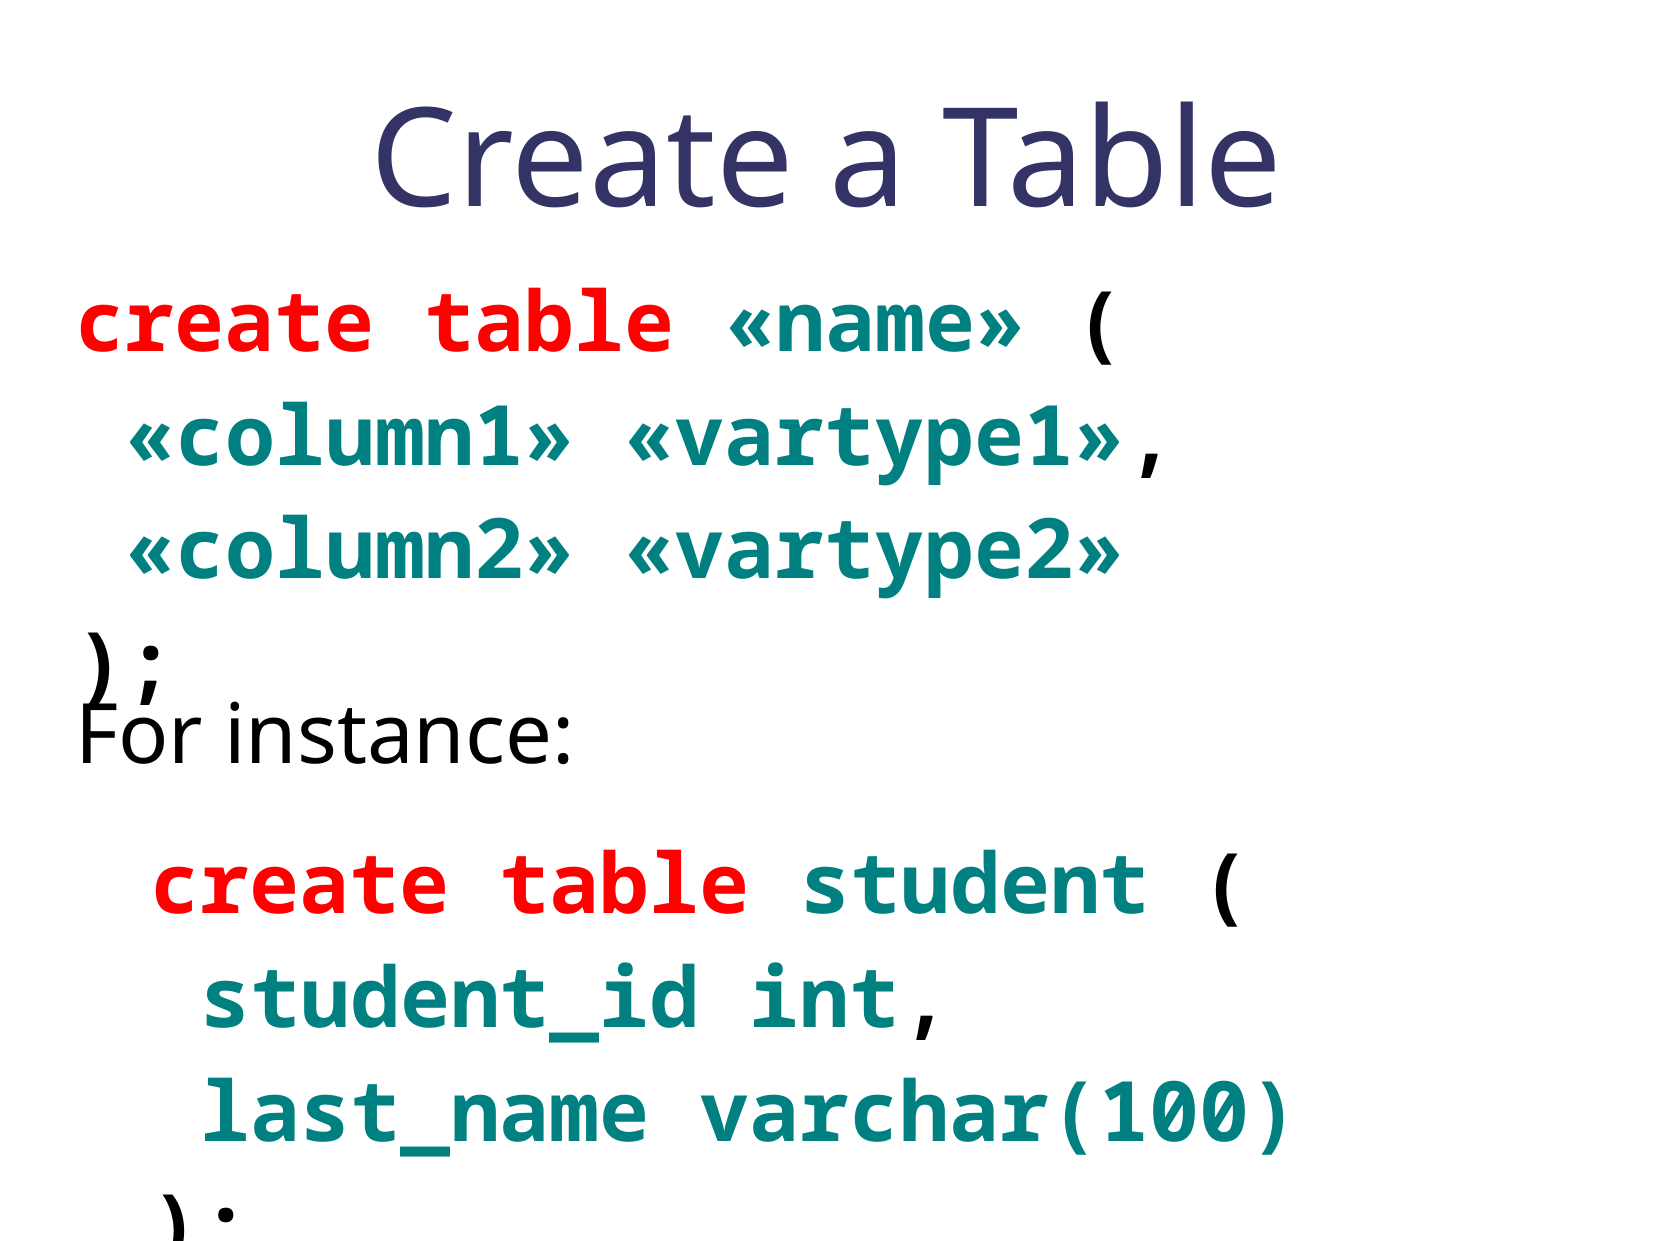

# Create a Table
create table «name» (
 «column1» «vartype1»,
 «column2» «vartype2»
);
For instance:
create table student (
 student_id int,
 last_name varchar(100)
);